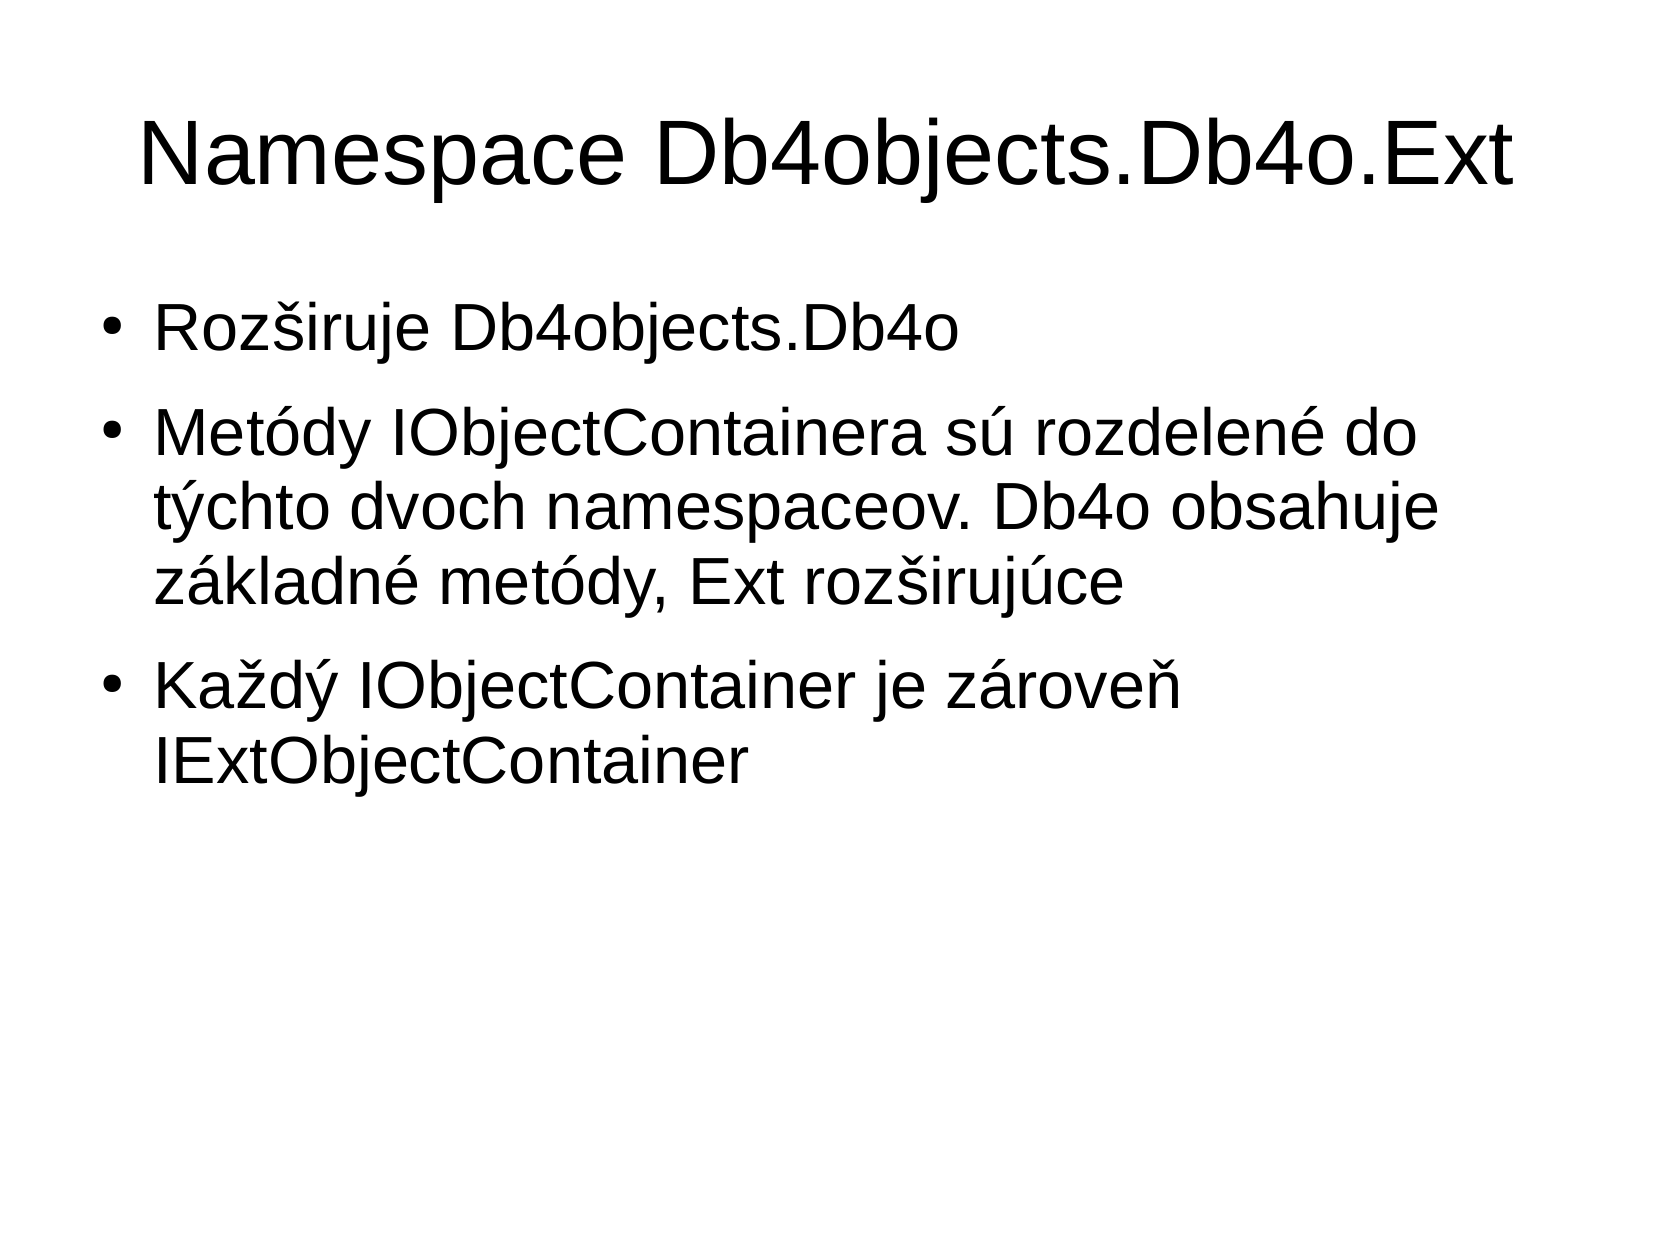

# Namespace Db4objects.Db4o.Ext
Rozširuje Db4objects.Db4o
Metódy IObjectContainera sú rozdelené do týchto dvoch namespaceov. Db4o obsahuje základné metódy, Ext rozširujúce
Každý IObjectContainer je zároveň IExtObjectContainer